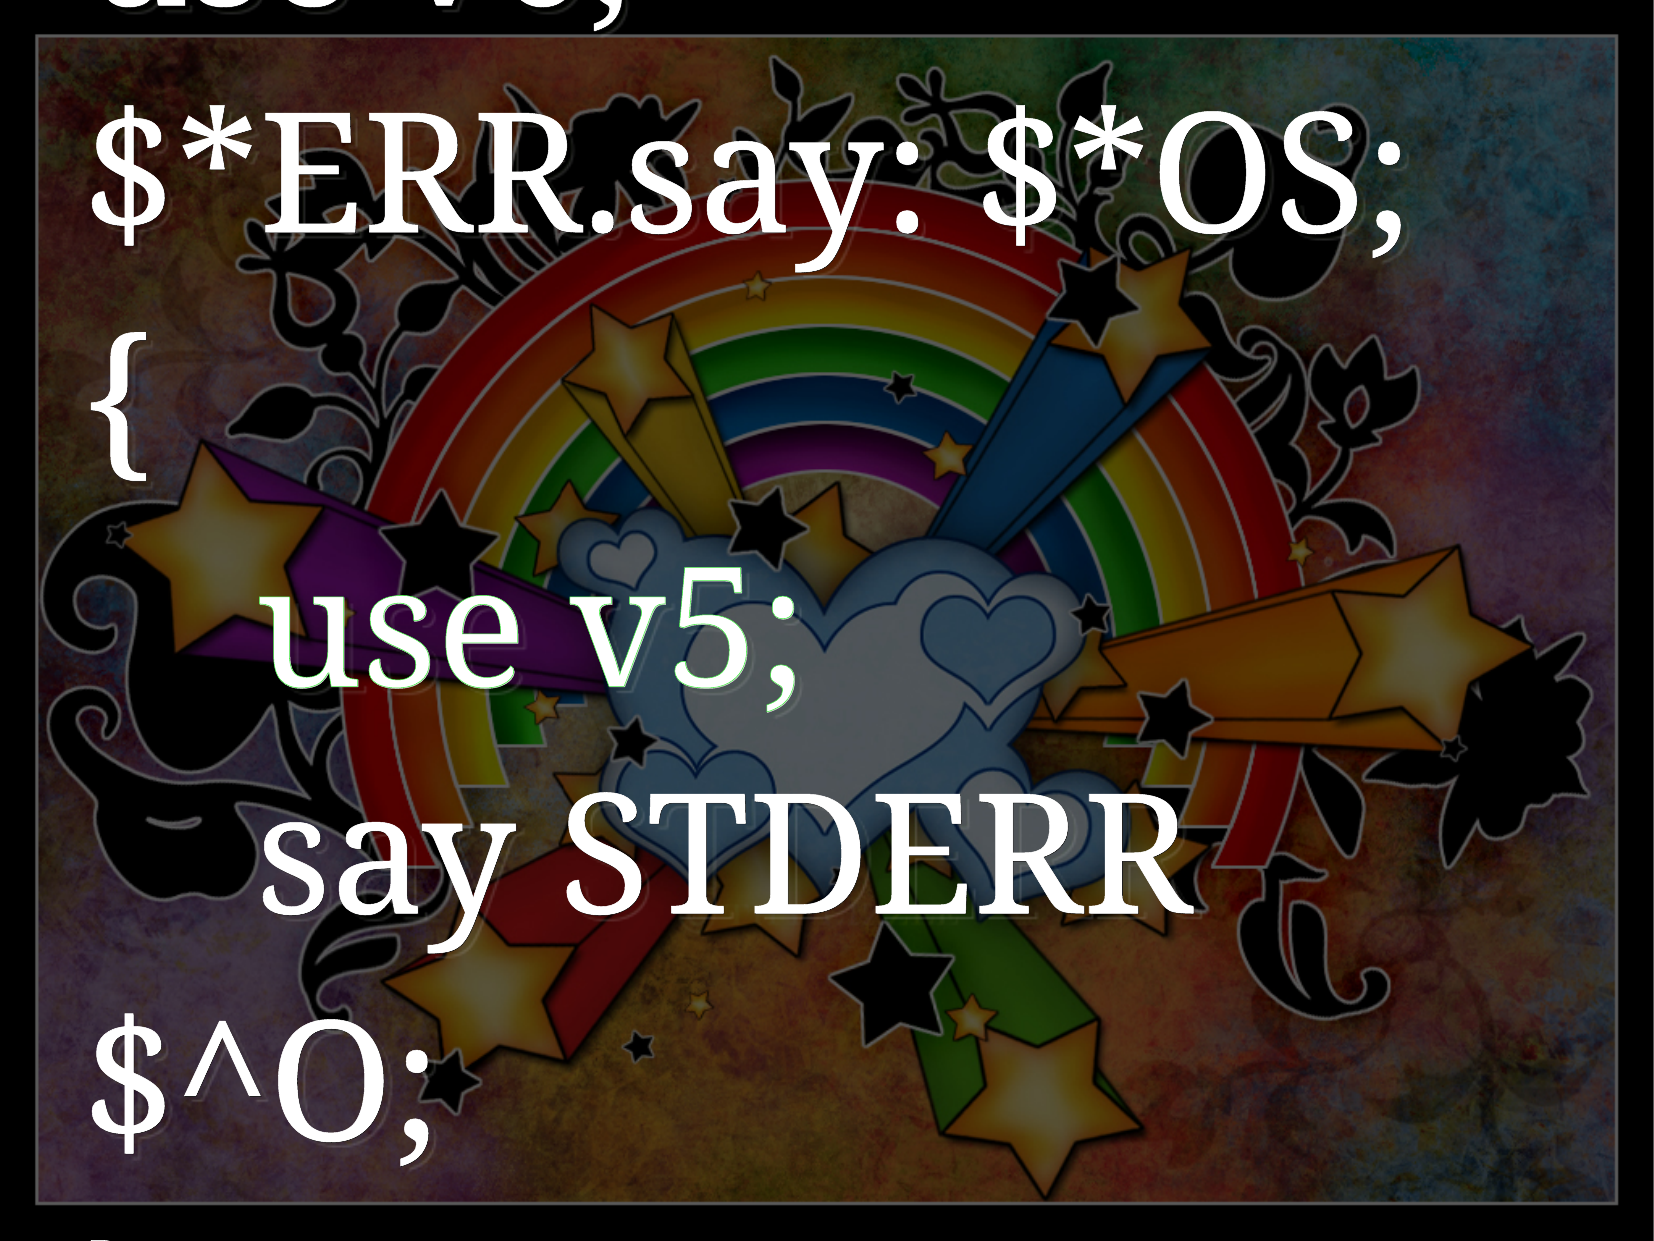

use v6;
$*ERR.say: $*OS;
{
 use v5;
 say STDERR $^O;
}
#